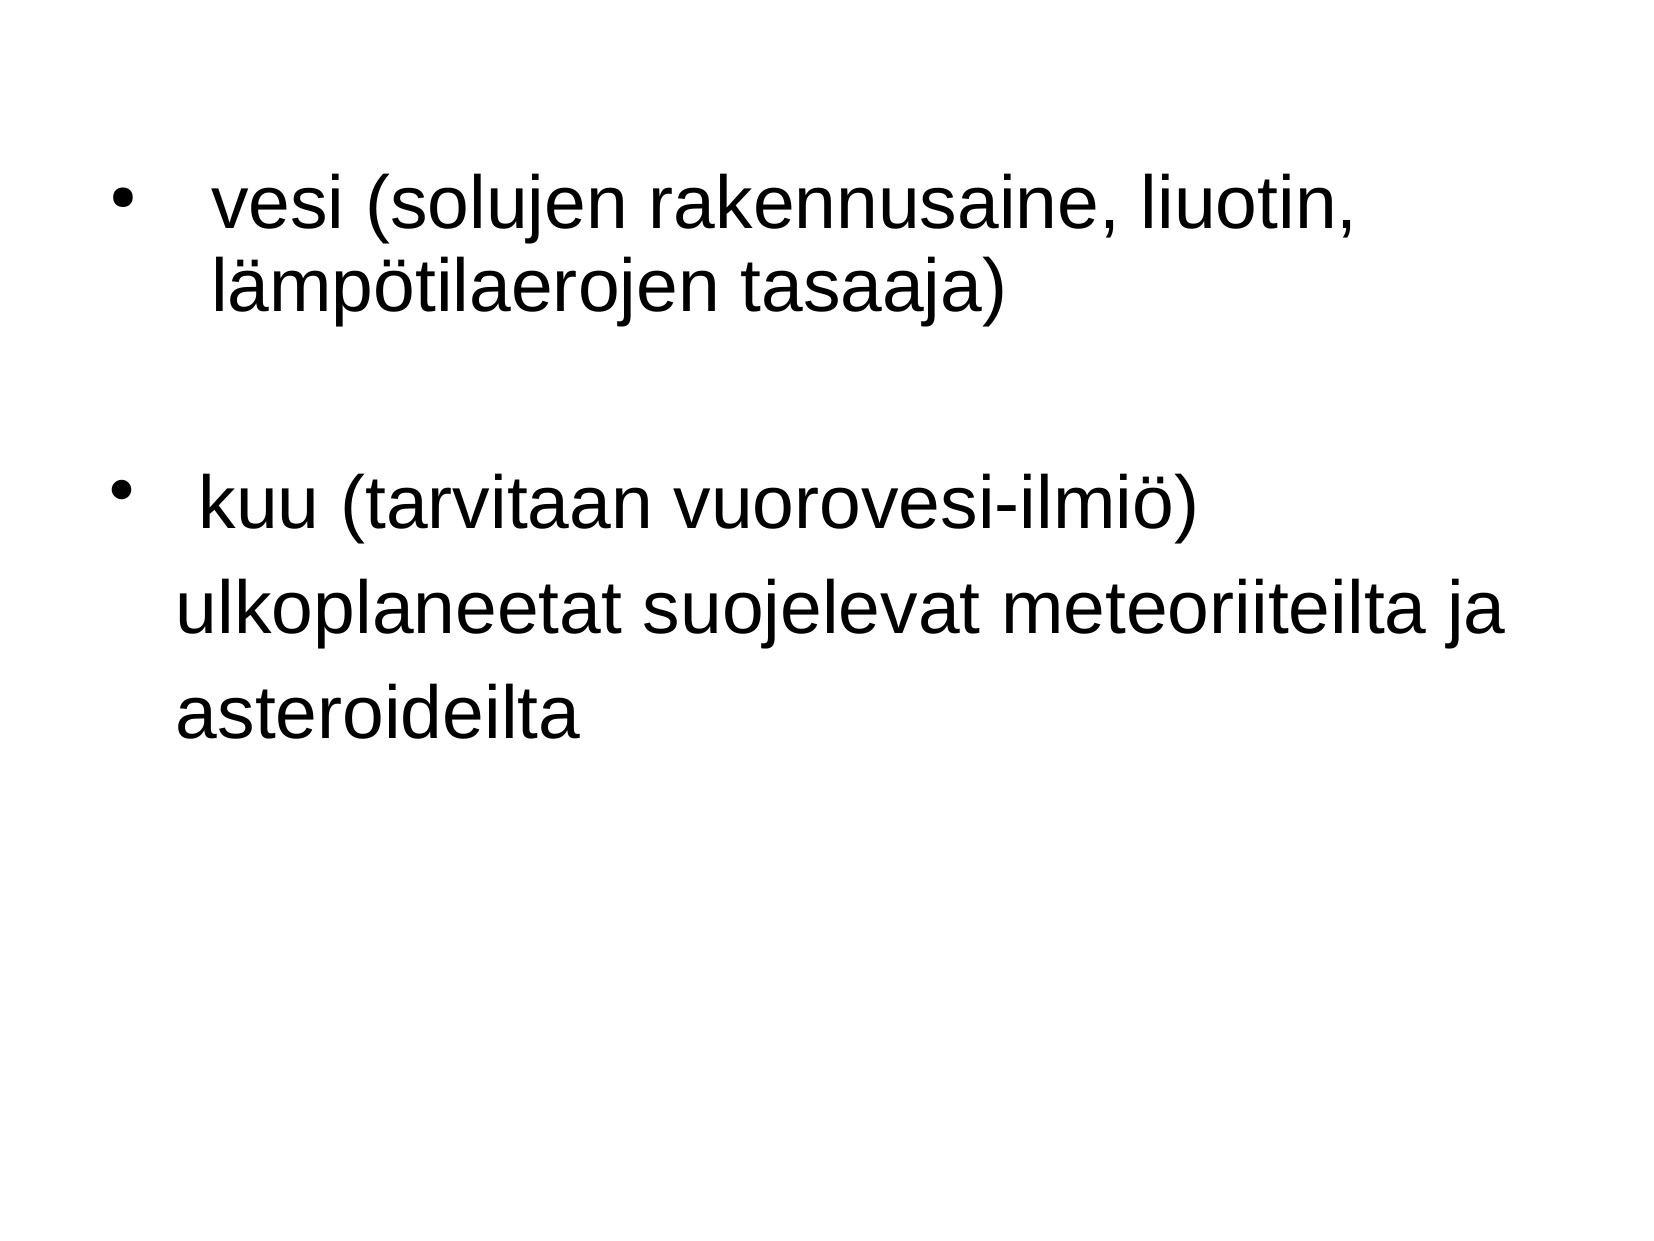

vesi (solujen rakennusaine, liuotin, lämpötilaerojen tasaaja)
 kuu (tarvitaan vuorovesi-ilmiö) ulkoplaneetat suojelevat meteoriiteilta ja asteroideilta